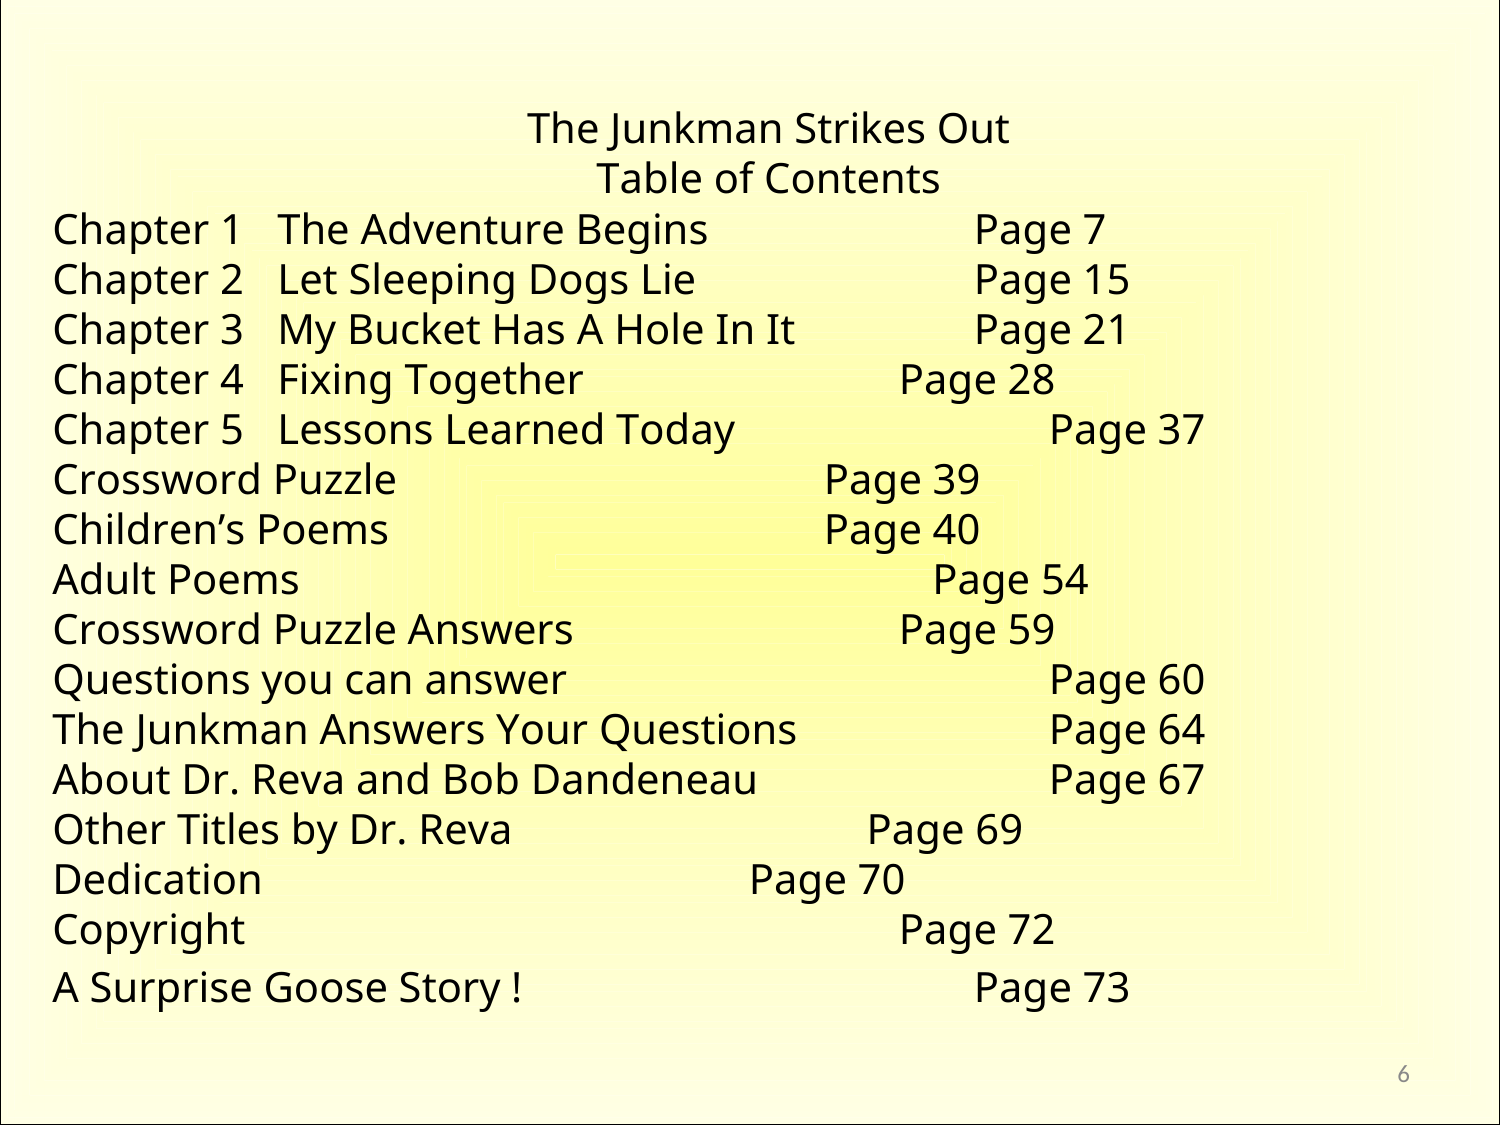

The Junkman Strikes Out
Table of Contents
Chapter 1	The Adventure Begins			 Page 7
Chapter 2	Let Sleeping Dogs Lie			 Page 15
Chapter 3	My Bucket Has A Hole In It		 Page 21
Chapter 4	Fixing Together			 Page 28
Chapter 5	Lessons Learned Today			 Page 37
Crossword Puzzle					 Page 39
Children’s Poems					 Page 40
Adult Poems				 Page 54
Crossword Puzzle Answers				 Page 59
Questions you can answer	 		 Page 60
The Junkman Answers Your Questions			 Page 64
About Dr. Reva and Bob Dandeneau			 Page 67
Other Titles by Dr. Reva 		 Page 69
Dedication						 Page 70
Copyright		 	 Page 72
A Surprise Goose Story ! 	 	 	 Page 73